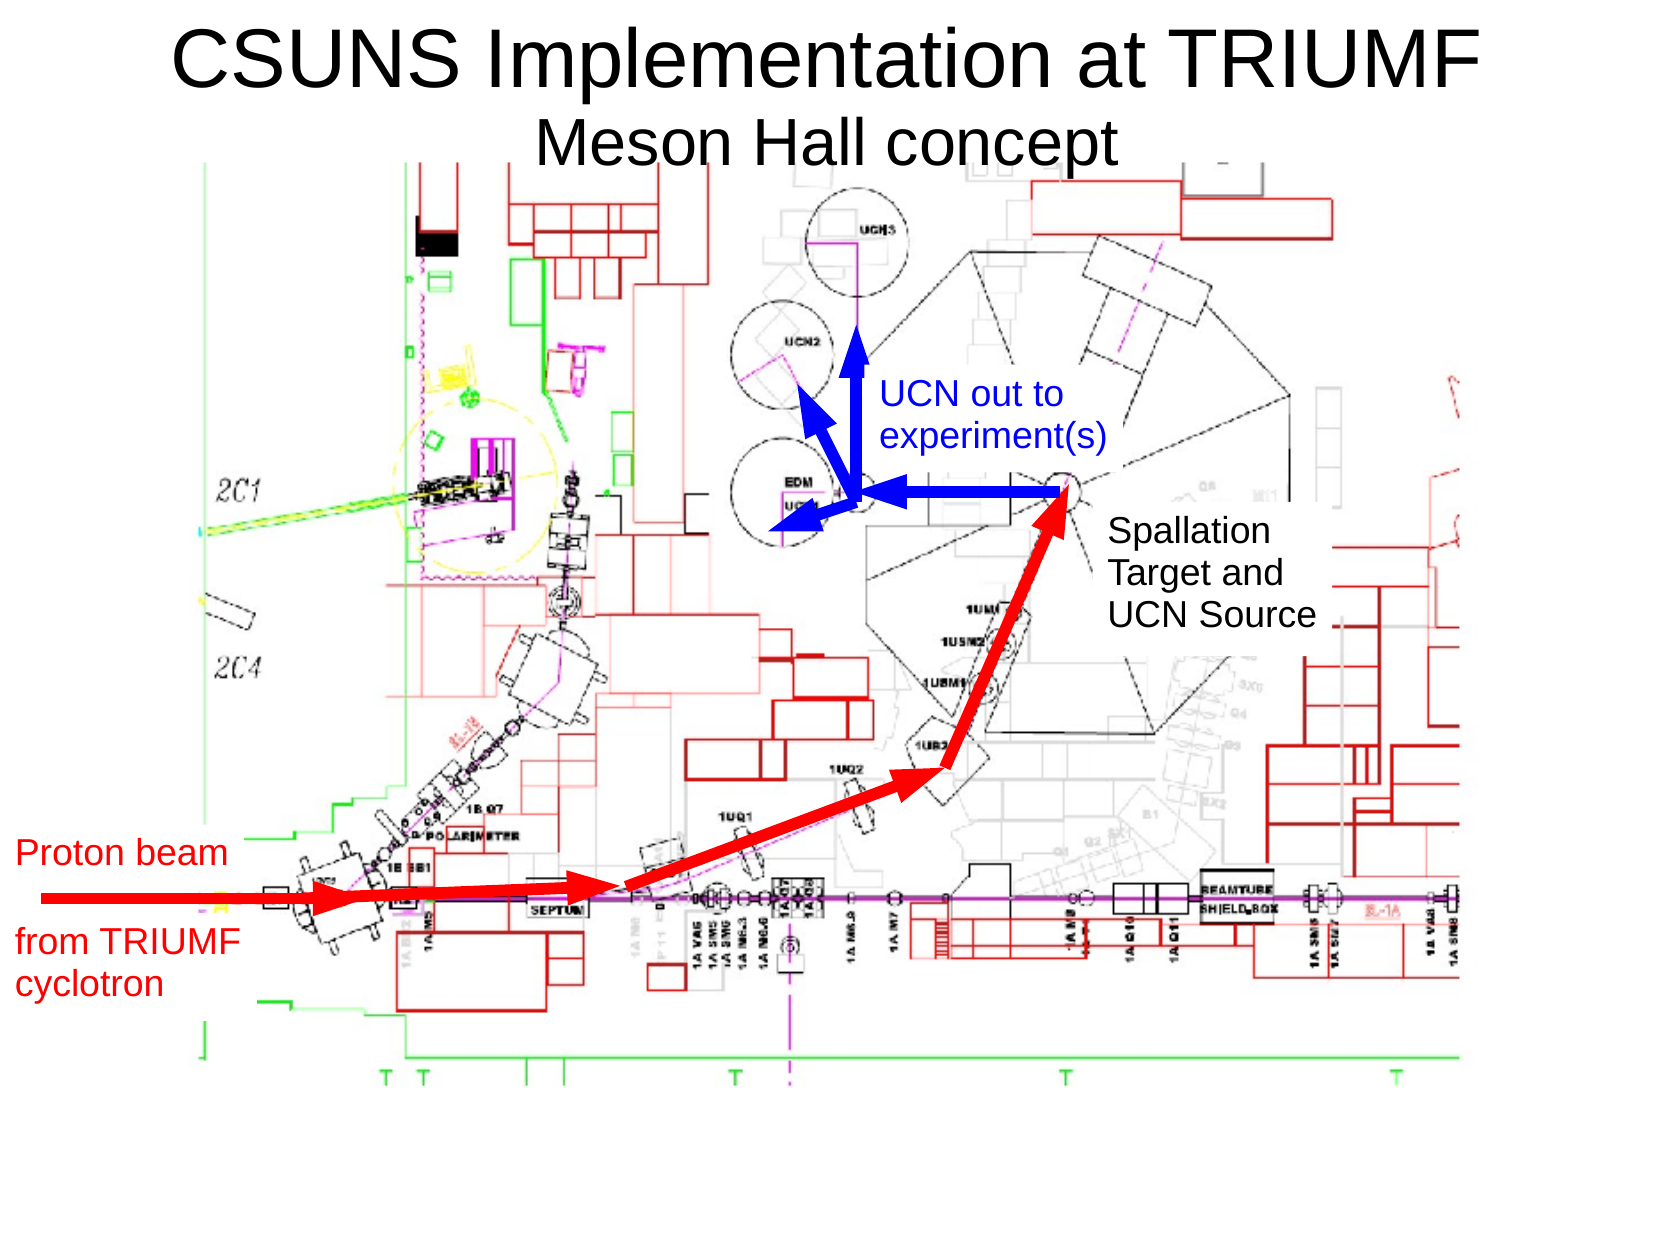

# CSUNS Implementation at TRIUMF Meson Hall concept
UCN out to
experiment(s)
Spallation
Target and
UCN Source
Proton beam
from TRIUMF
cyclotron